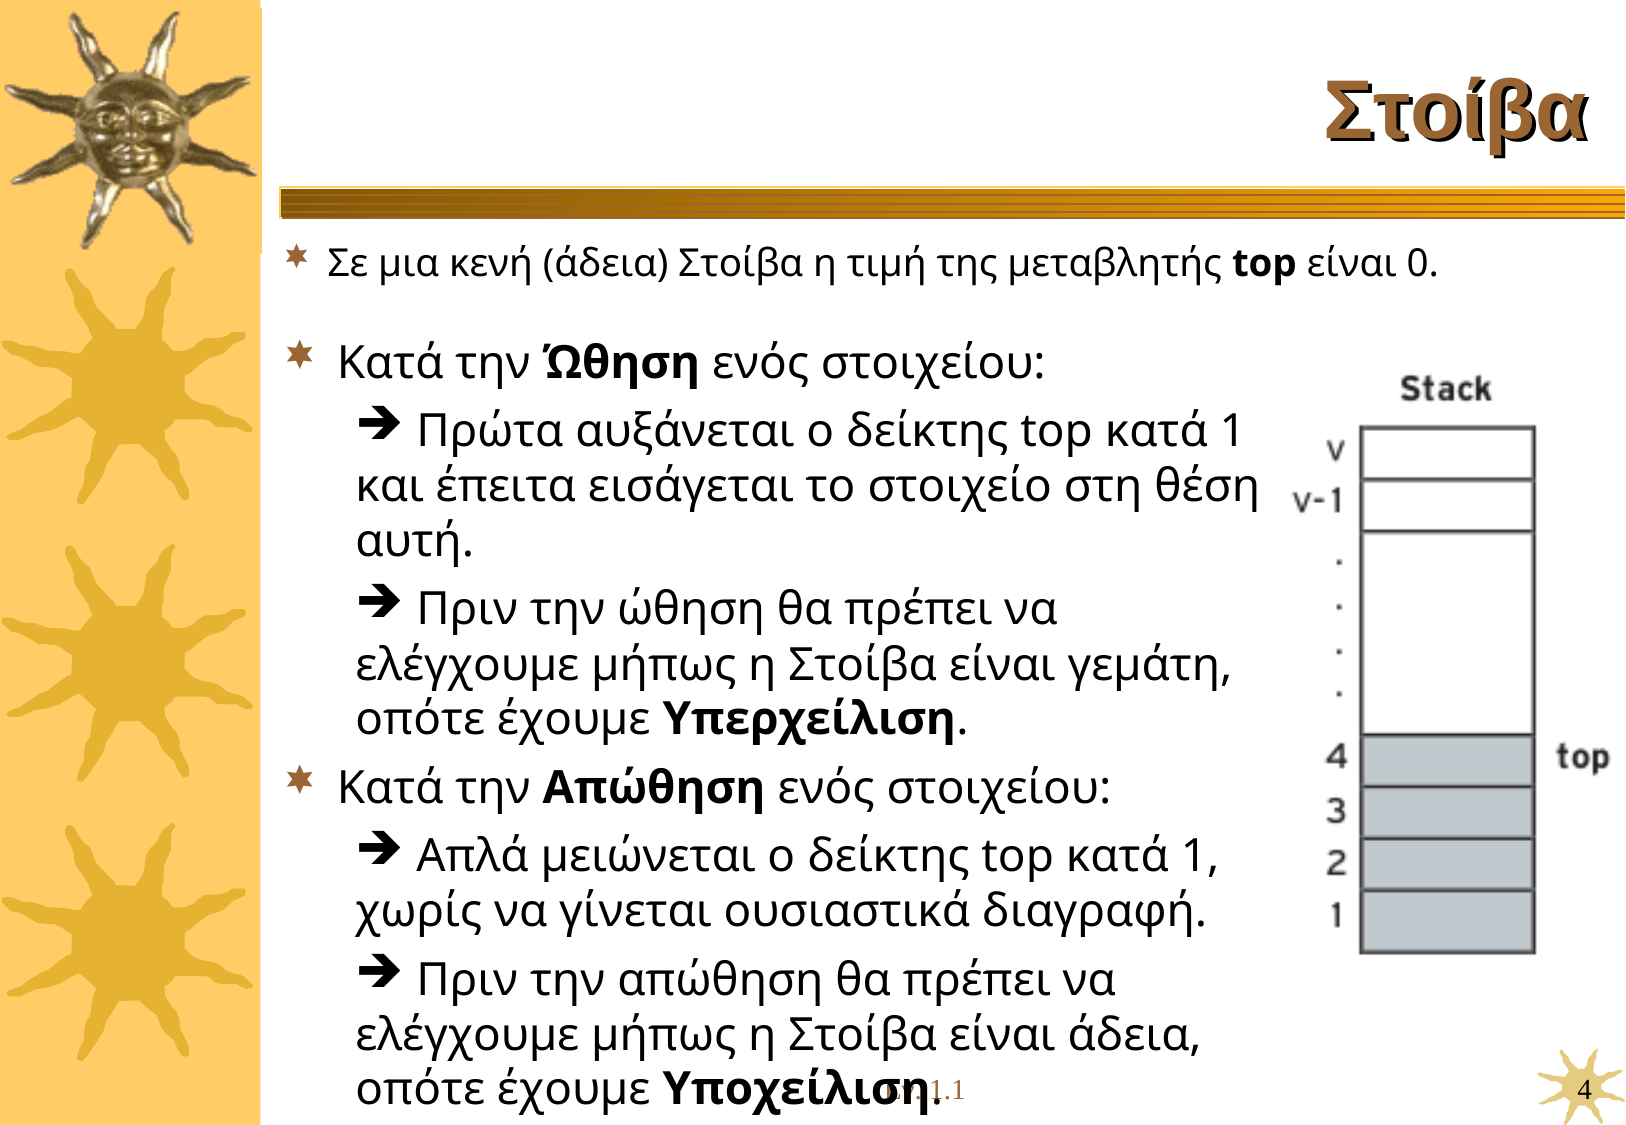

Στοίβα
Σε μια κενή (άδεια) Στοίβα η τιμή της μεταβλητής top είναι 0.
Κατά την Ώθηση ενός στοιχείου:
 Πρώτα αυξάνεται ο δείκτης top κατά 1 και έπειτα εισάγεται το στοιχείο στη θέση αυτή.
 Πριν την ώθηση θα πρέπει να ελέγχουμε μήπως η Στοίβα είναι γεμάτη, οπότε έχουμε Υπερχείλιση.
Κατά την Απώθηση ενός στοιχείου:
 Απλά μειώνεται ο δείκτης top κατά 1, χωρίς να γίνεται ουσιαστικά διαγραφή.
 Πριν την απώθηση θα πρέπει να ελέγχουμε μήπως η Στοίβα είναι άδεια, οπότε έχουμε Υποχείλιση.
Εν. 1.1
4